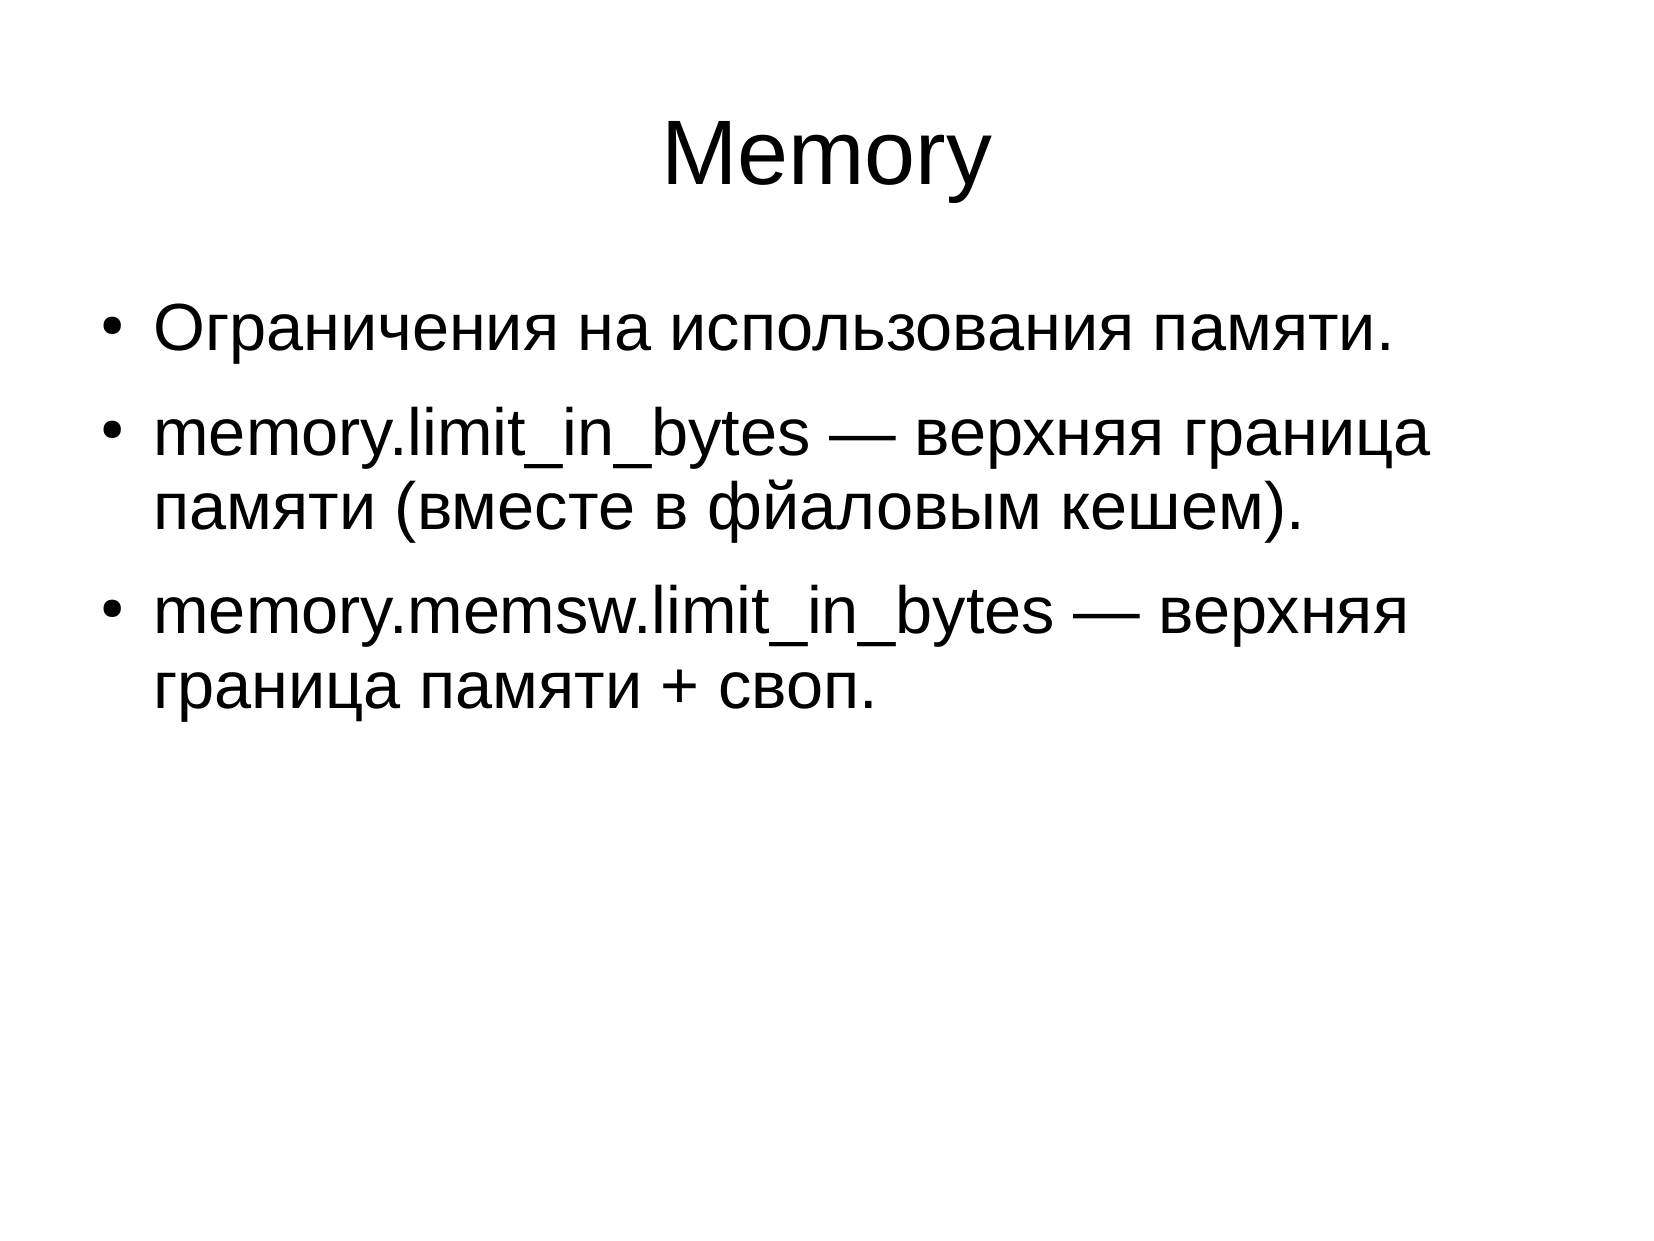

# Memory
Ограничения на использования памяти.
memory.limit_in_bytes — верхняя граница памяти (вместе в фйаловым кешем).
memory.memsw.limit_in_bytes — верхняя граница памяти + своп.